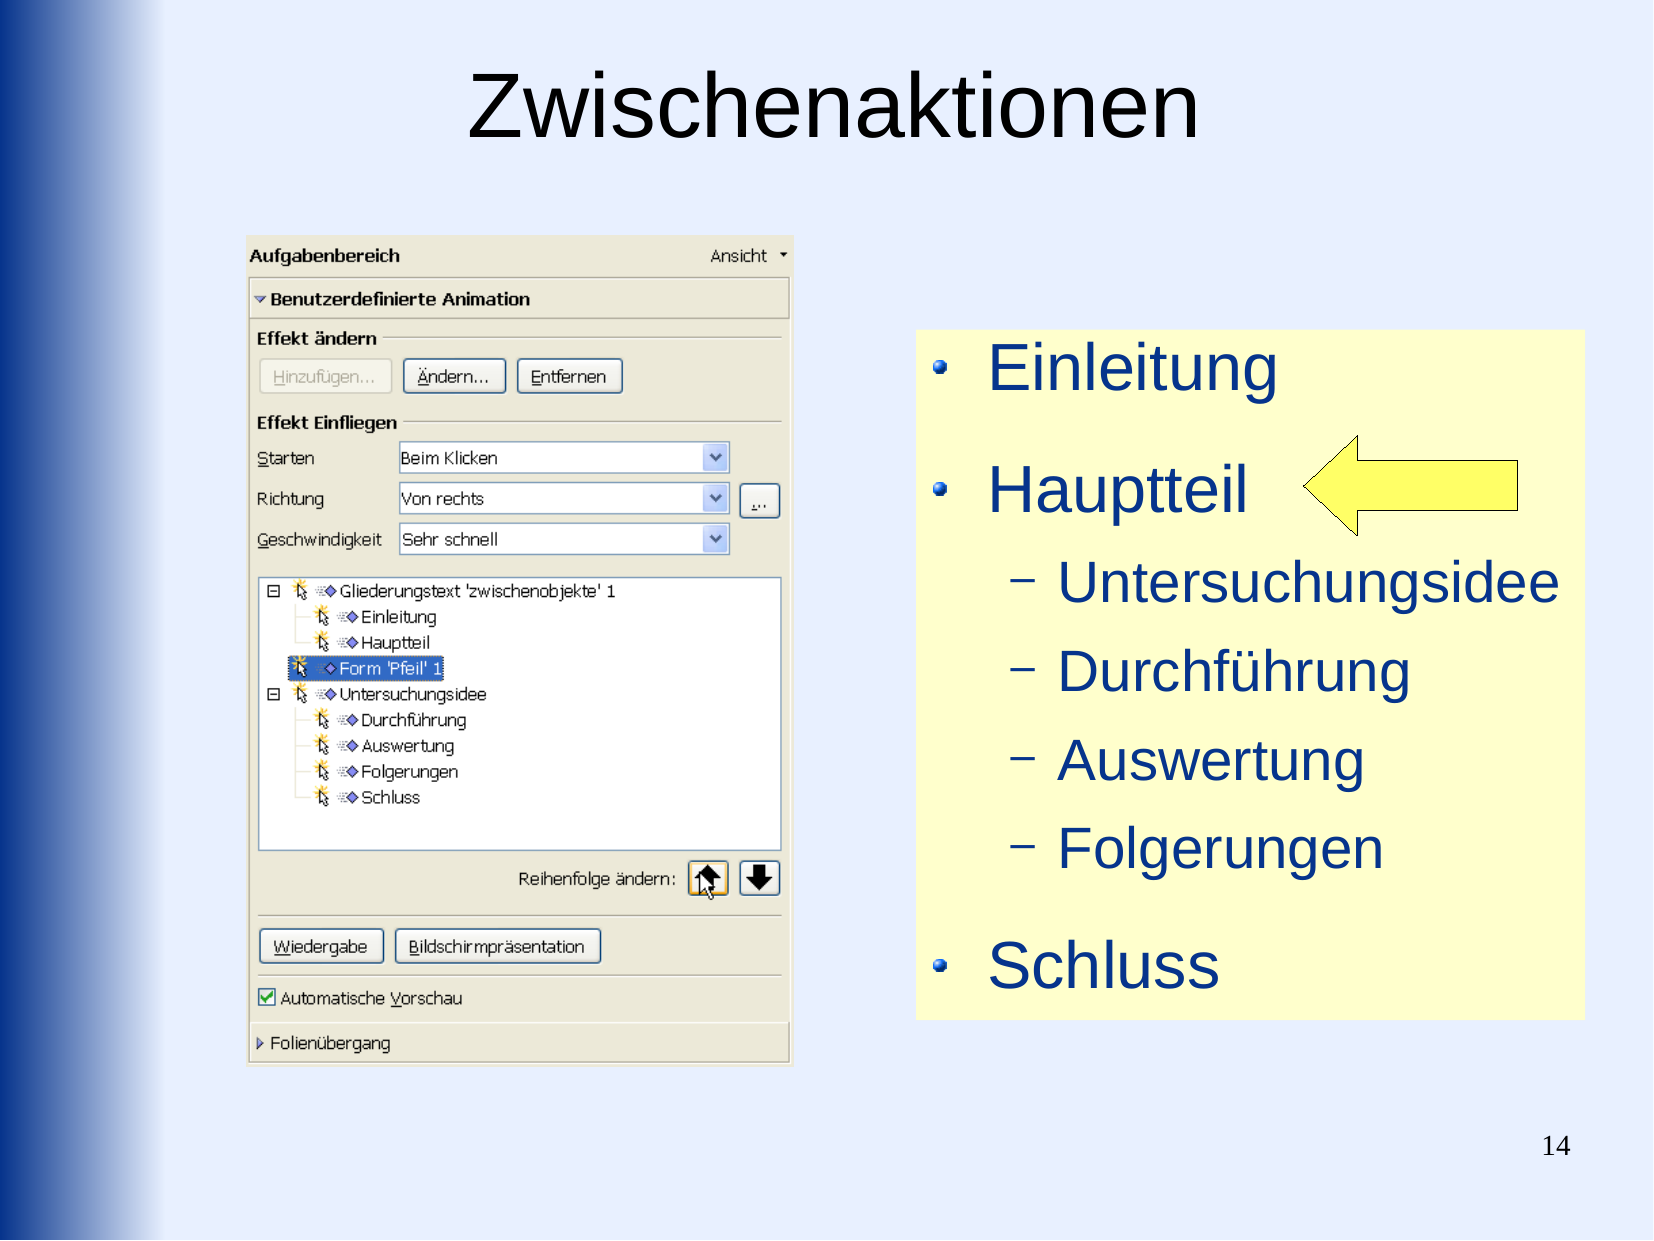

# Zwischenaktionen
Einleitung
Hauptteil
Untersuchungsidee
Durchführung
Auswertung
Folgerungen
Schluss
14